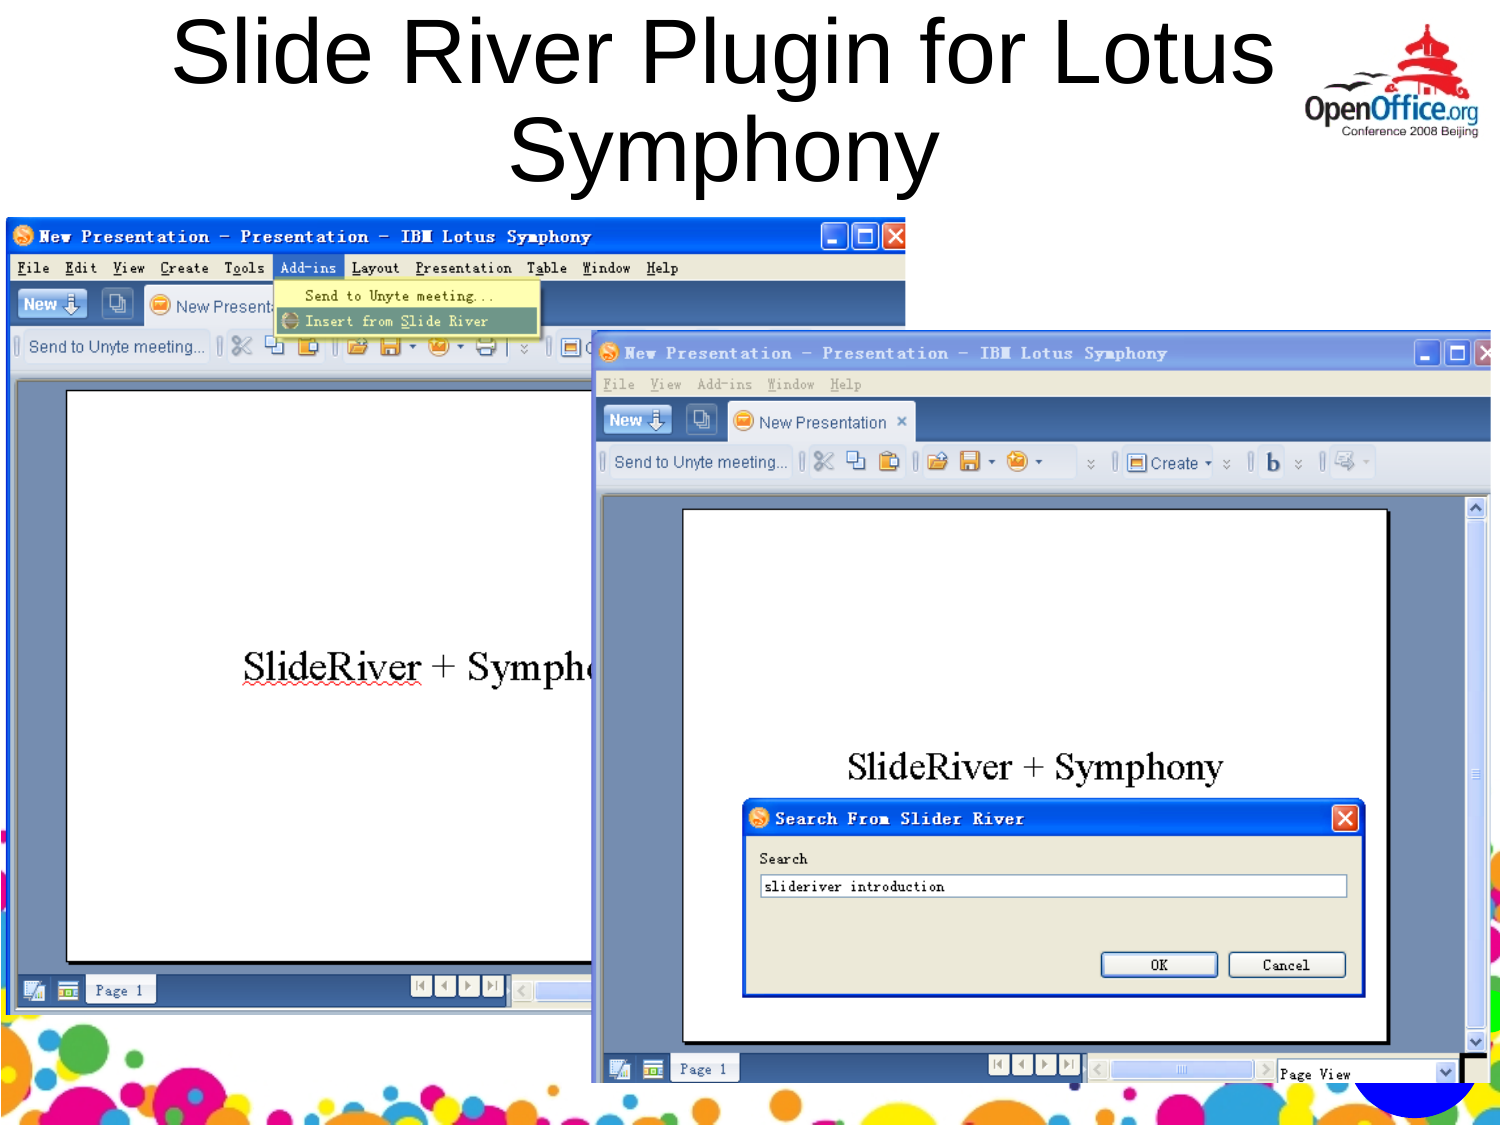

Slide River Plugin for Lotus Symphony
#
24